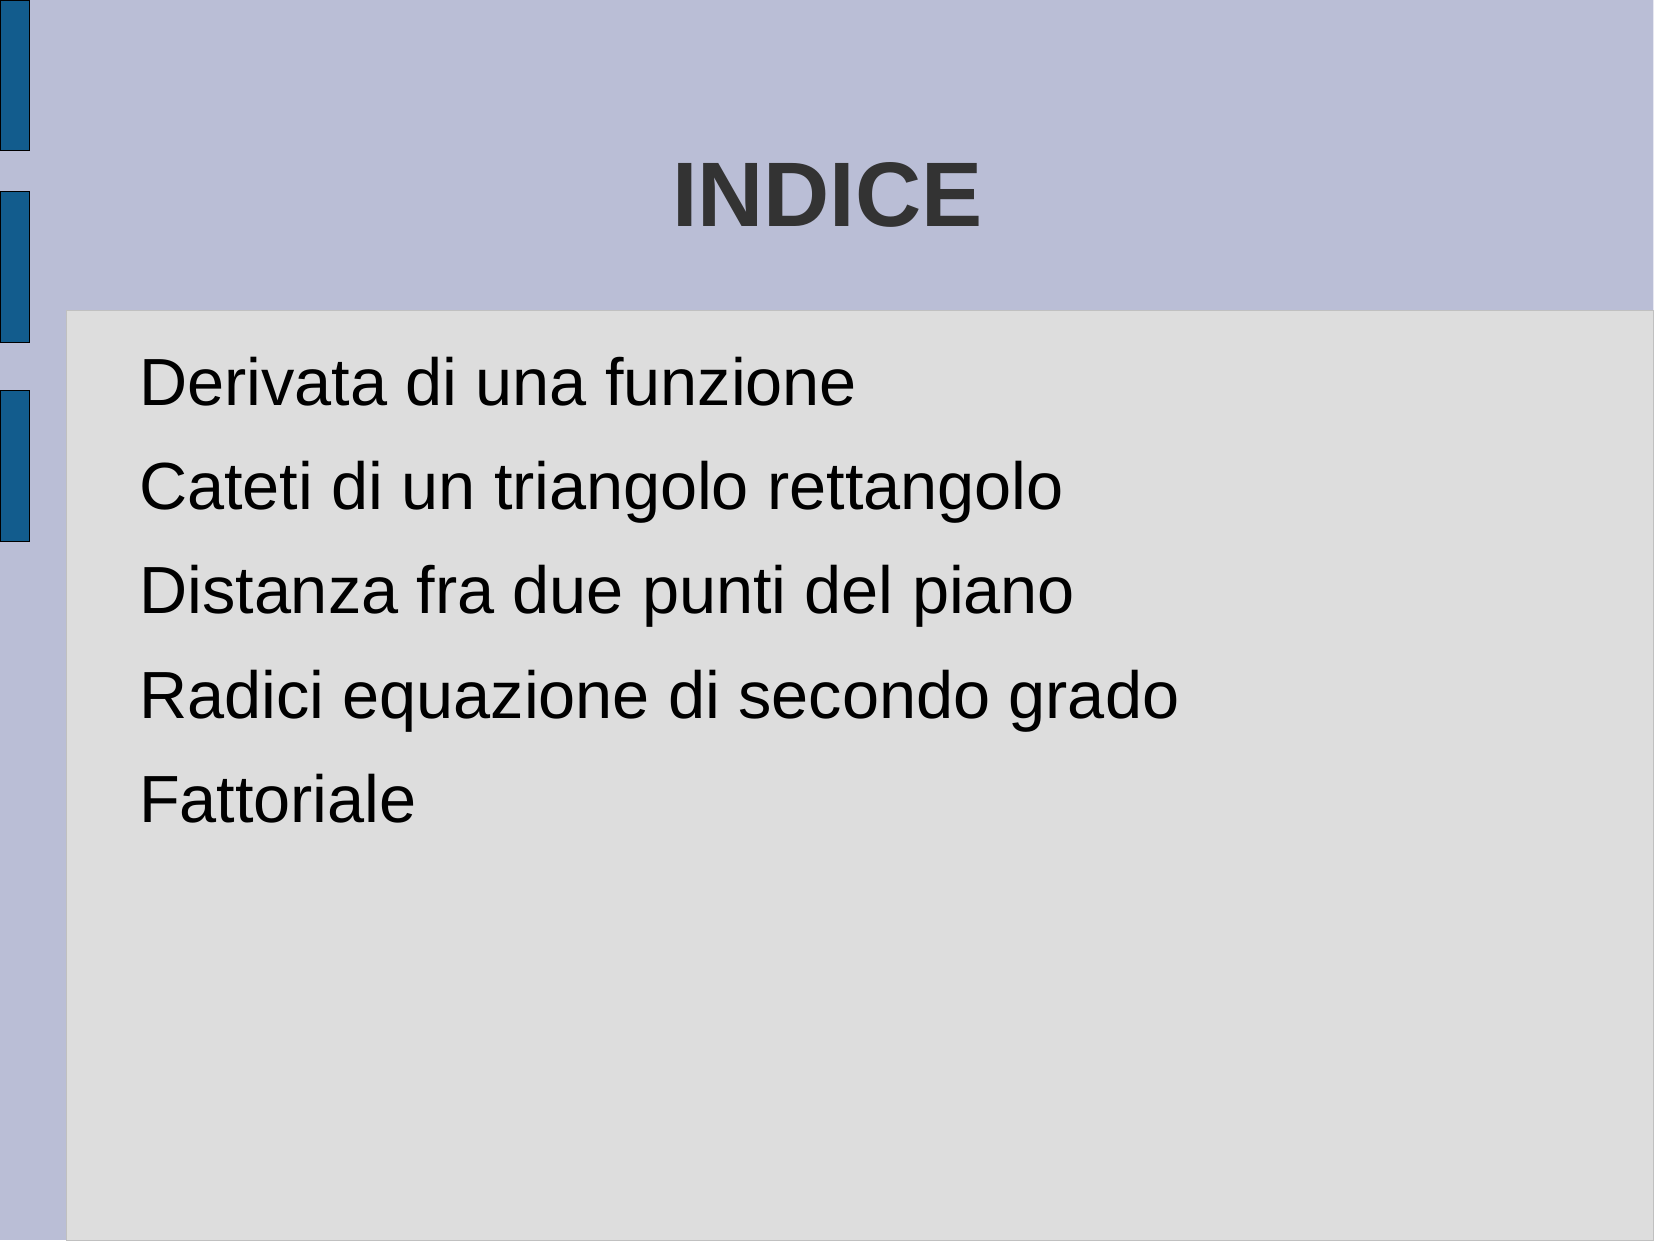

# INDICE
Derivata di una funzione
Cateti di un triangolo rettangolo
Distanza fra due punti del piano
Radici equazione di secondo grado
Fattoriale